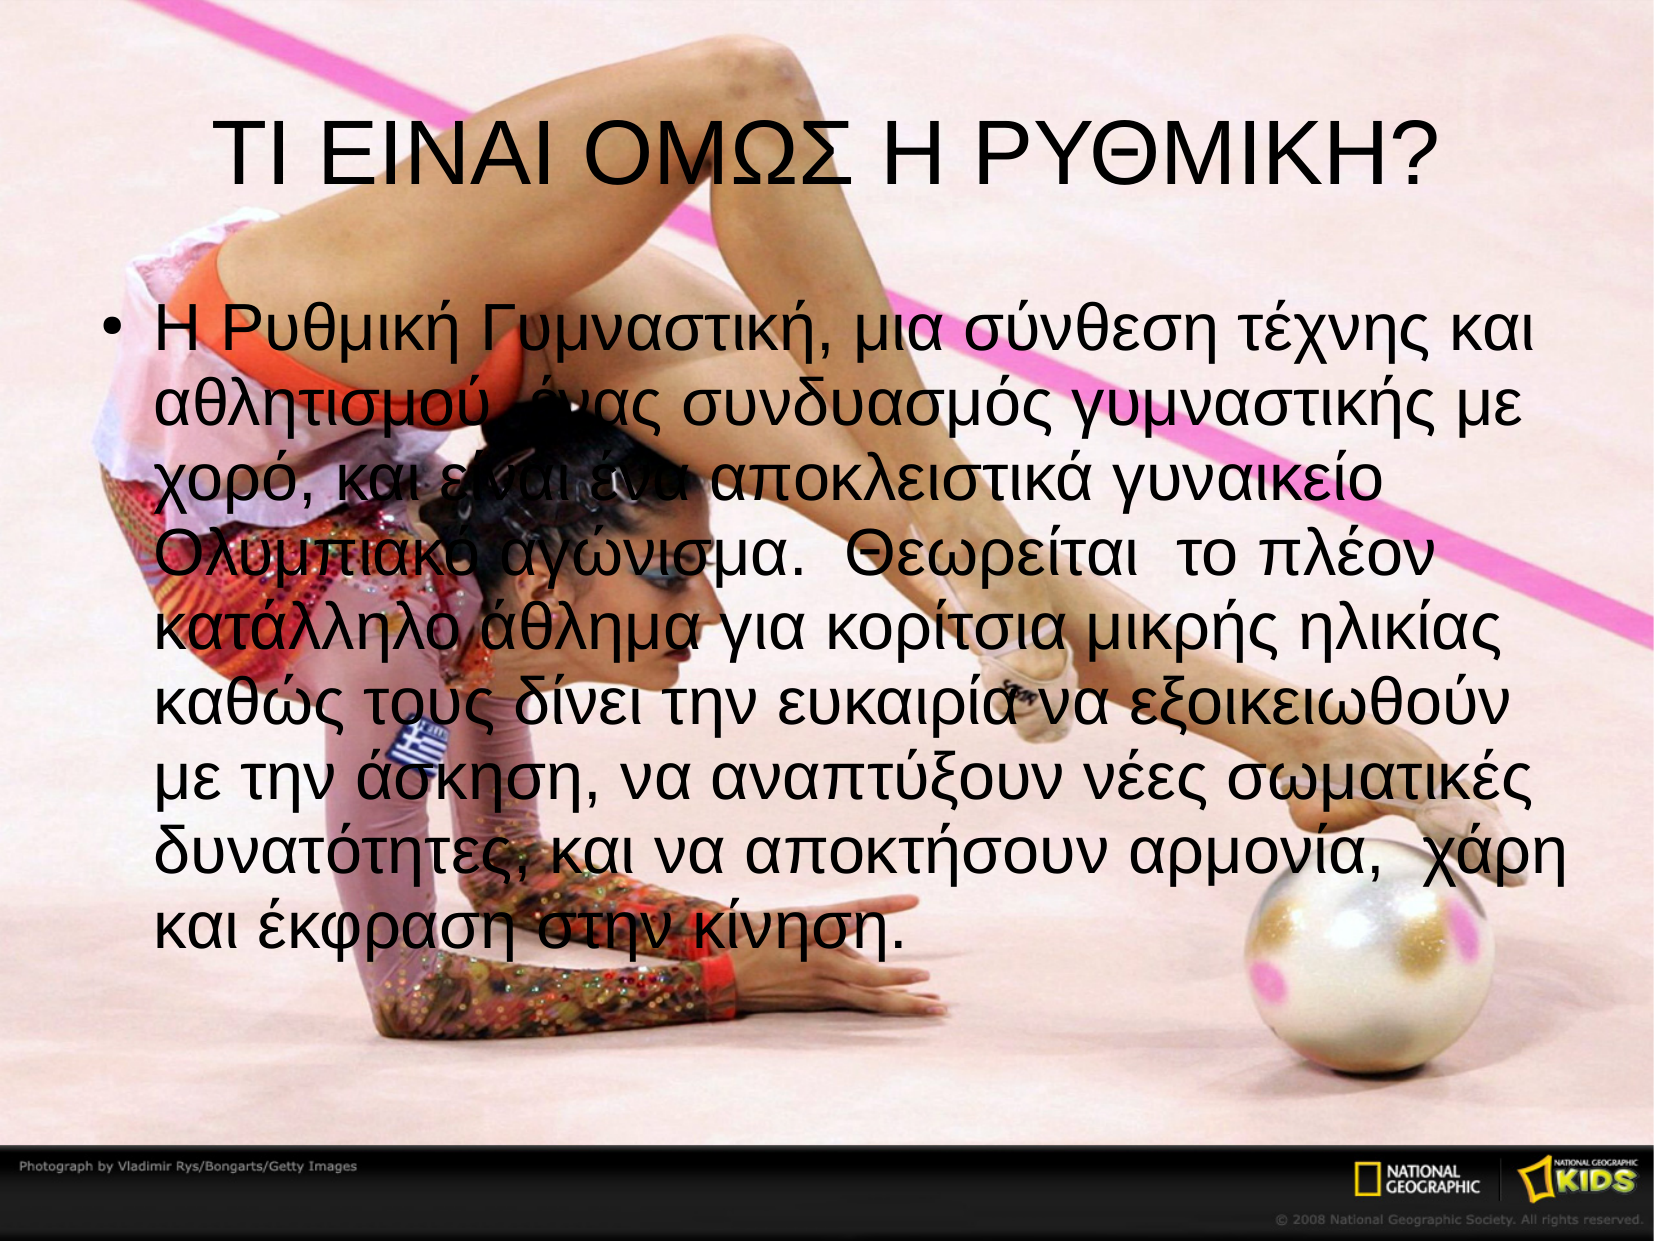

# ΤΙ ΕΙΝΑΙ ΟΜΩΣ Η ΡΥΘΜΙΚΗ?
Η Ρυθμική Γυμναστική, μια σύνθεση τέχνης και αθλητισμού, ένας συνδυασμός γυμναστικής με χορό, και είναι ένα αποκλειστικά γυναικείο Ολυμπιακό αγώνισμα. Θεωρείται το πλέον κατάλληλο άθλημα για κορίτσια μικρής ηλικίας καθώς τους δίνει την ευκαιρία να εξοικειωθούν με την άσκηση, να αναπτύξουν νέες σωματικές δυνατότητες, και να αποκτήσουν αρμονία, χάρη και έκφραση στην κίνηση.